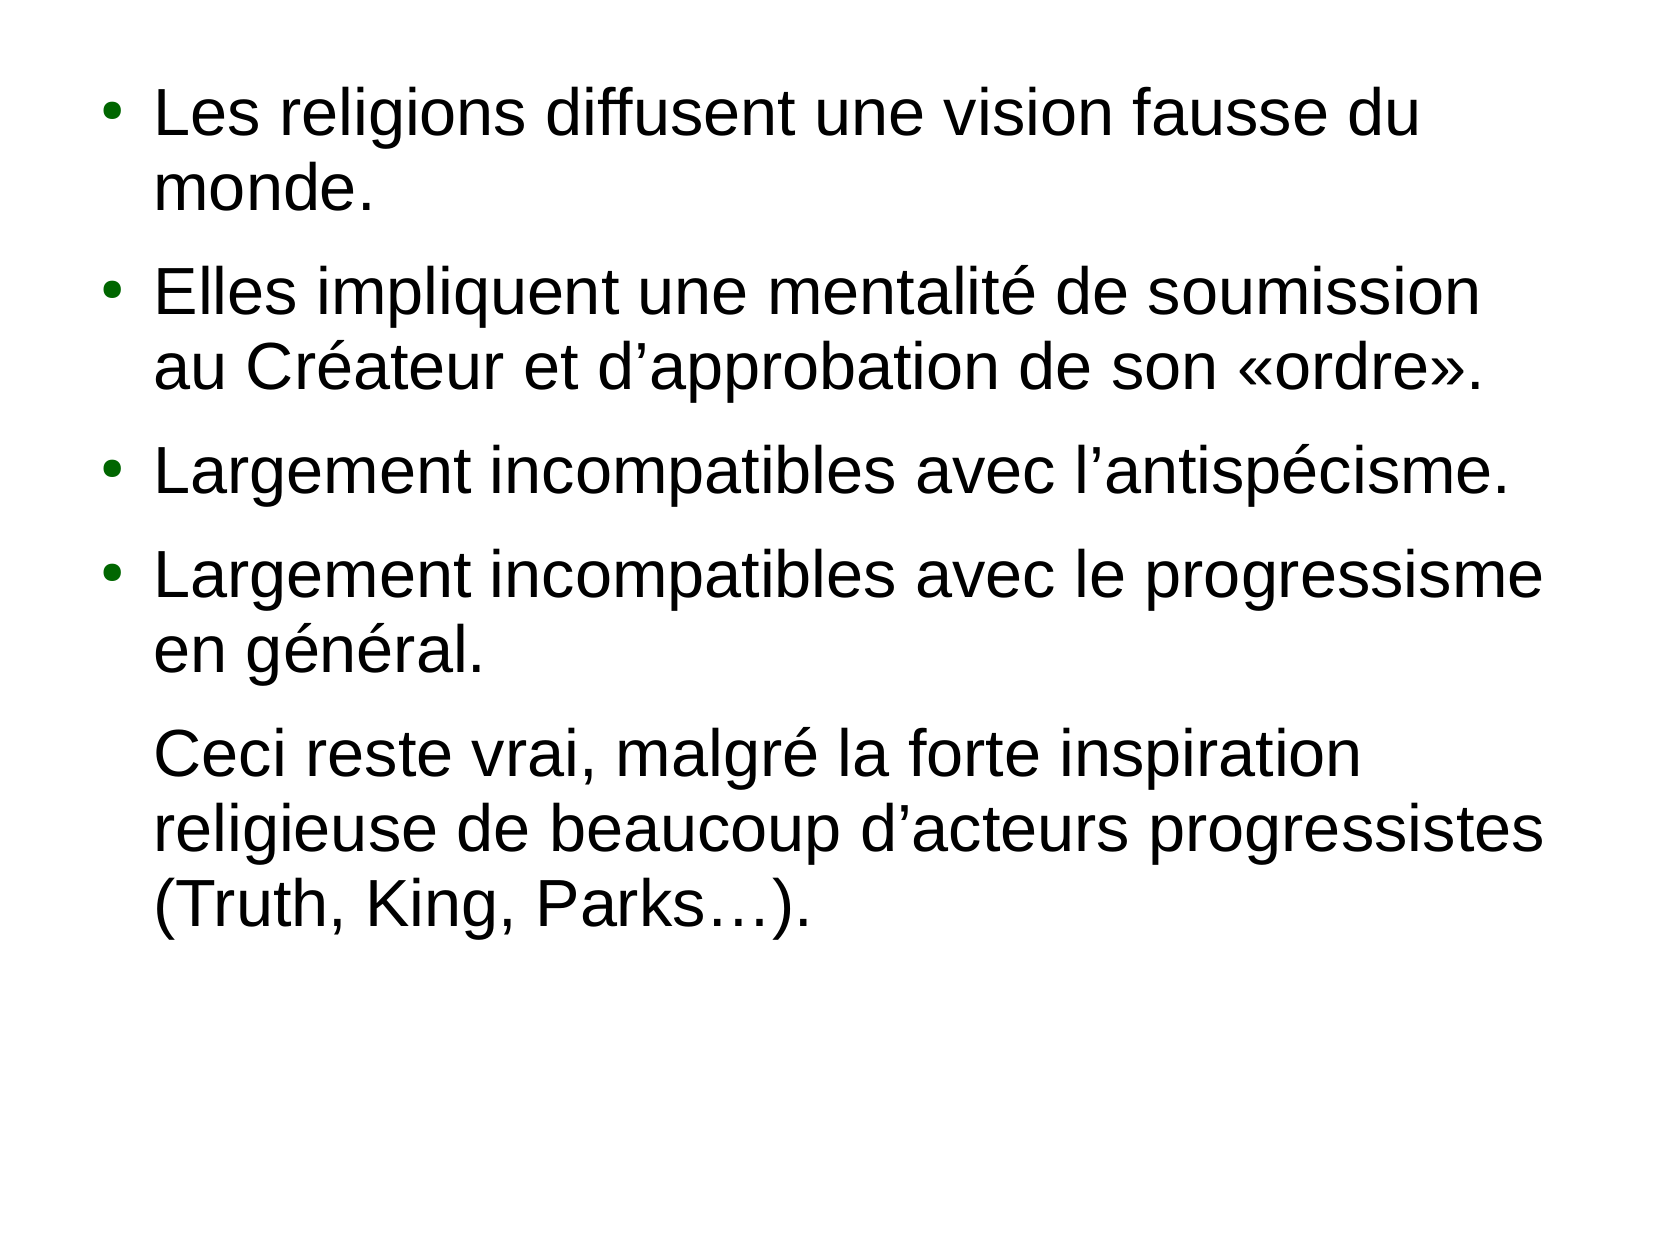

# Les religions diffusent une vision fausse du monde.
Elles impliquent une mentalité de soumission au Créateur et d’approbation de son «ordre».
Largement incompatibles avec l’antispécisme.
Largement incompatibles avec le progressisme en général.
Ceci reste vrai, malgré la forte inspiration religieuse de beaucoup d’acteurs progressistes (Truth, King, Parks…).